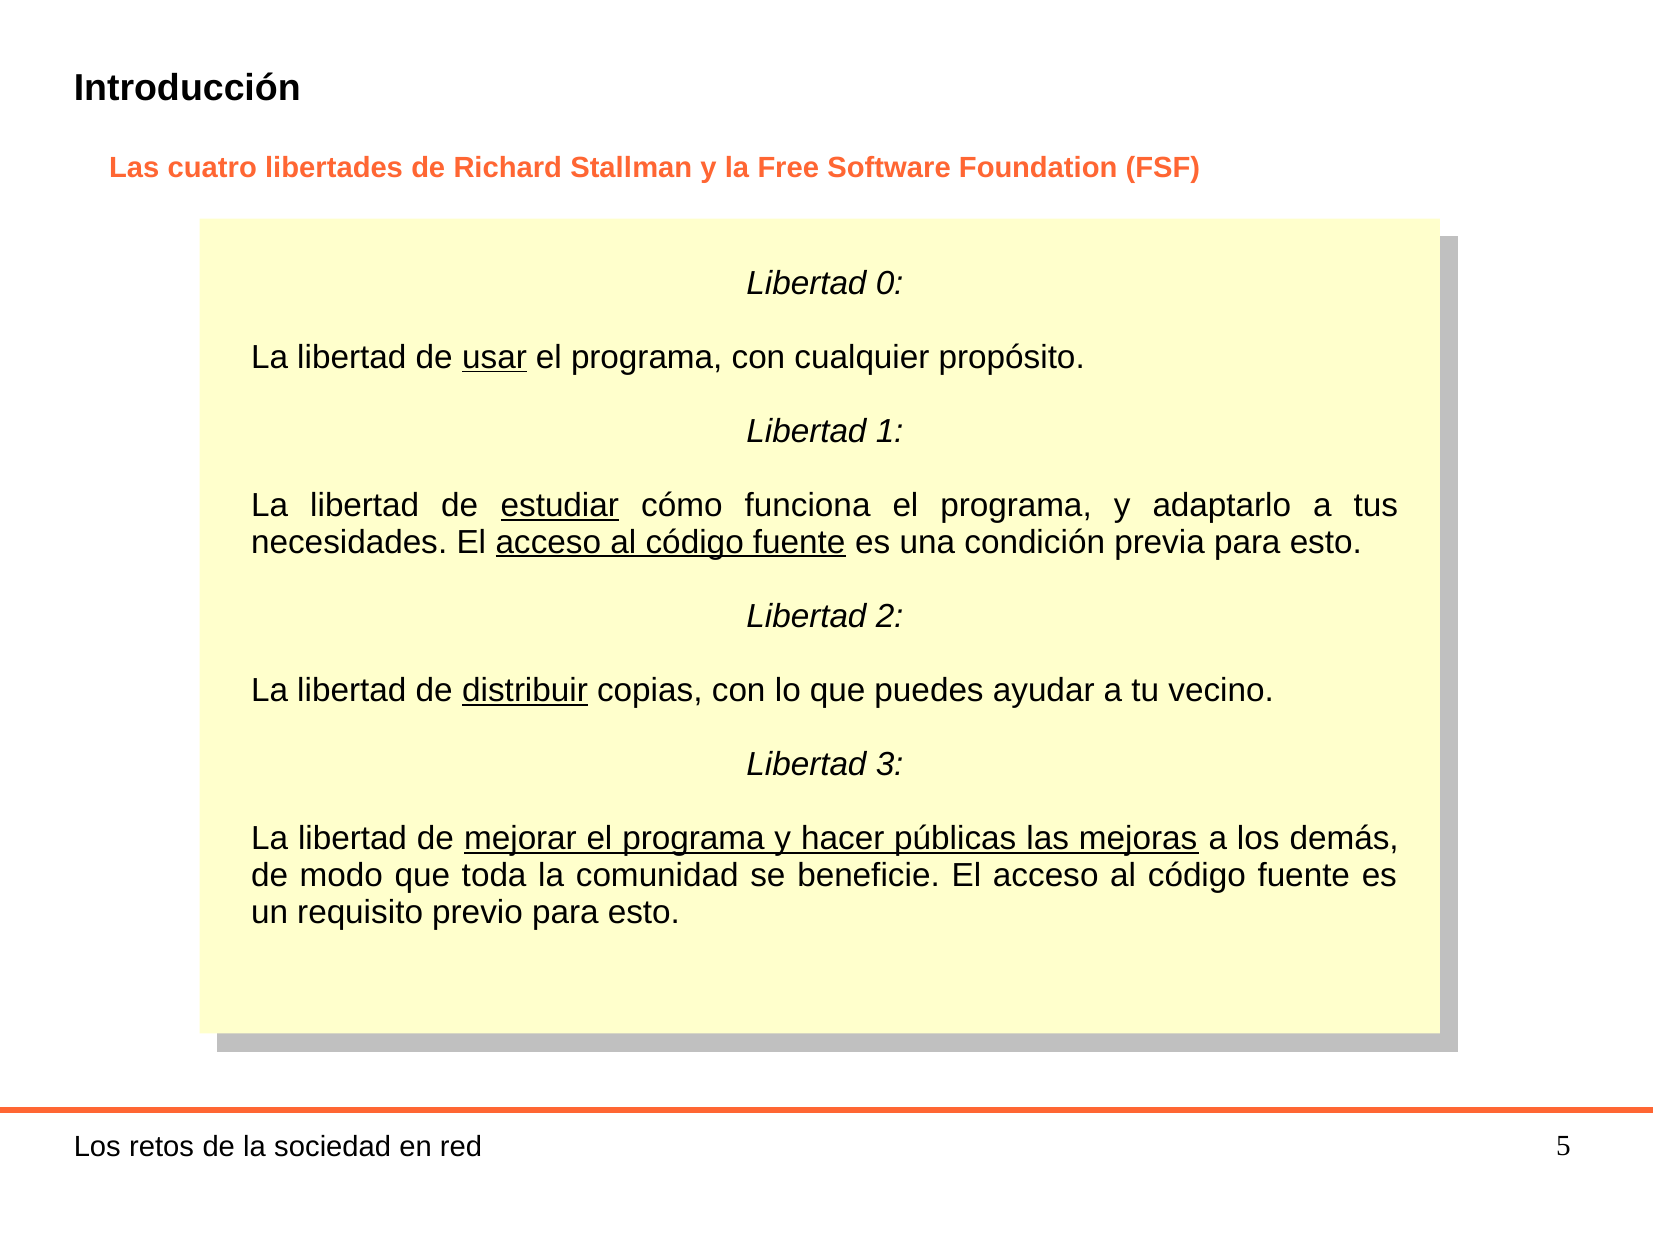

Introducción
Las cuatro libertades de Richard Stallman y la Free Software Foundation (FSF)
Libertad 0:
La libertad de usar el programa, con cualquier propósito.
Libertad 1:
La libertad de estudiar cómo funciona el programa, y adaptarlo a tus necesidades. El acceso al código fuente es una condición previa para esto.
Libertad 2:
La libertad de distribuir copias, con lo que puedes ayudar a tu vecino.
Libertad 3:
La libertad de mejorar el programa y hacer públicas las mejoras a los demás, de modo que toda la comunidad se beneficie. El acceso al código fuente es un requisito previo para esto.
Los retos de la sociedad en red
5